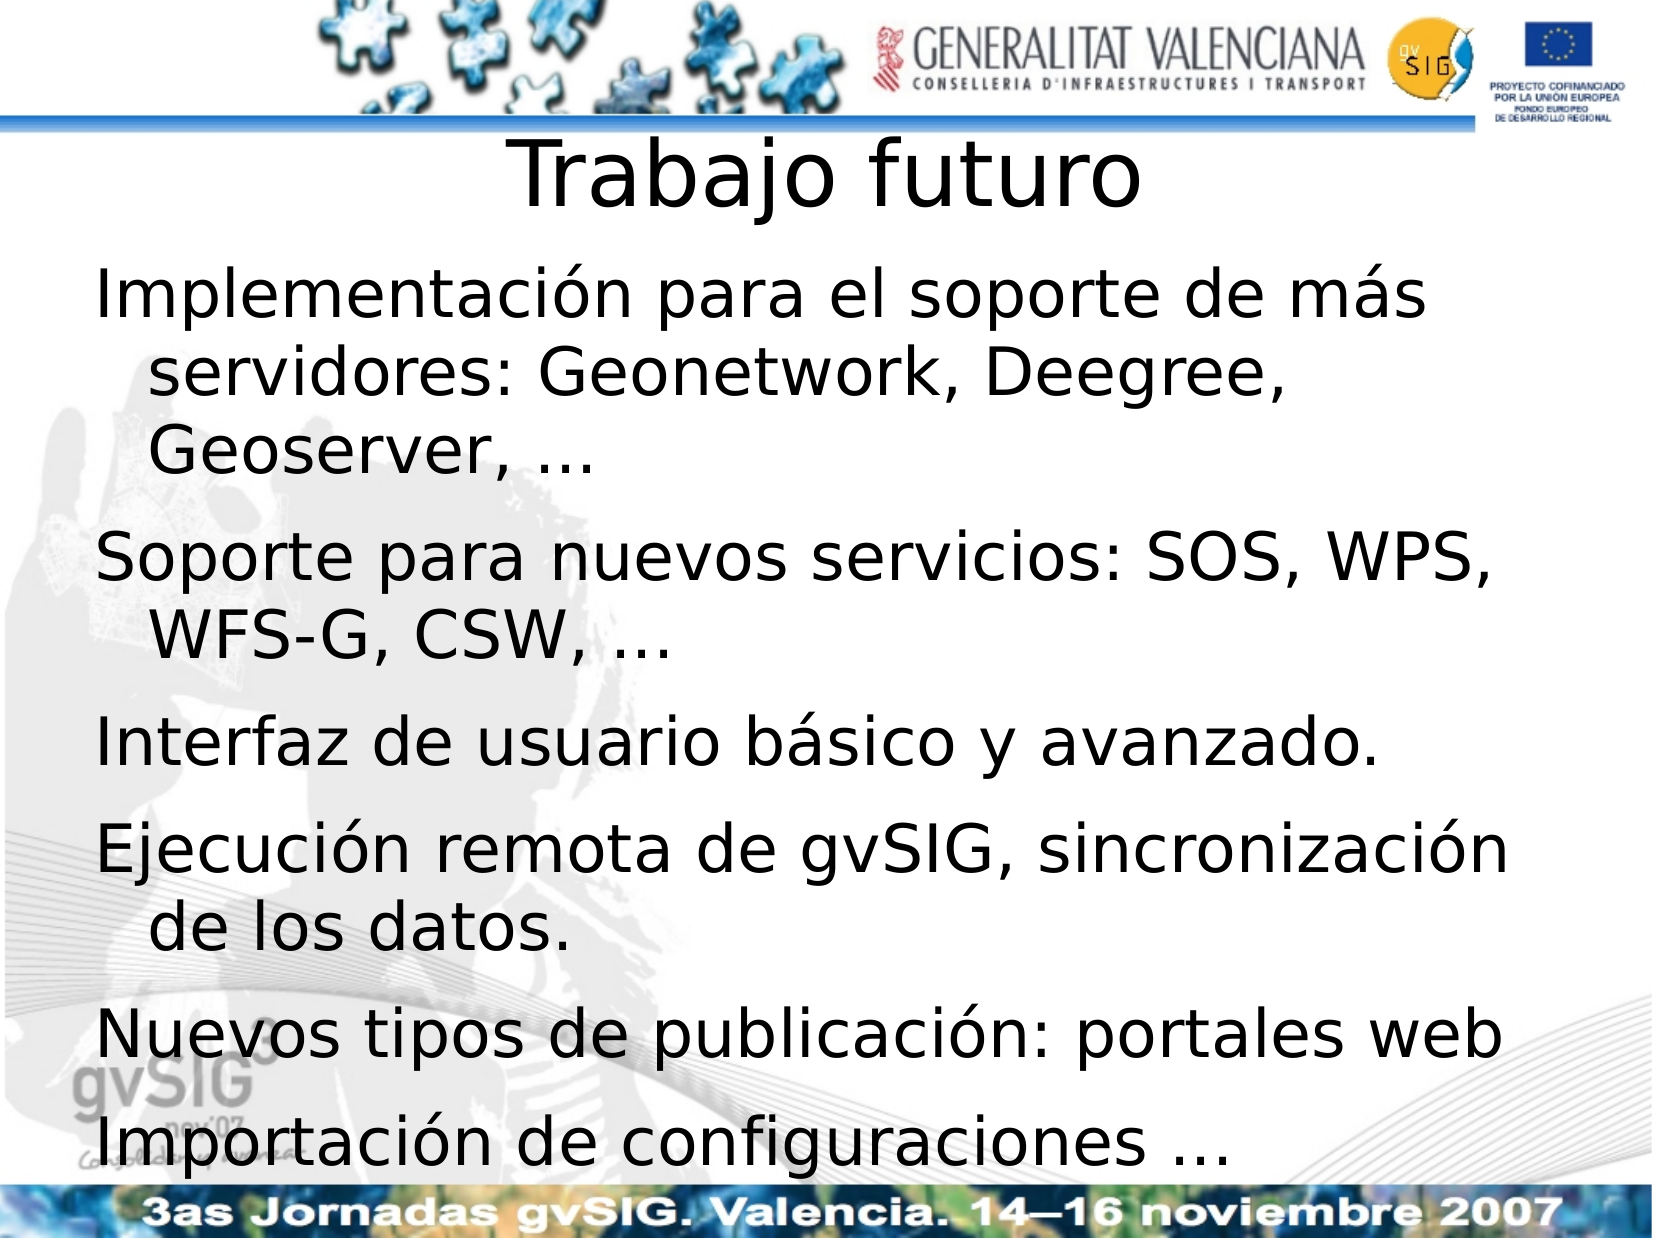

# Trabajo futuro
Implementación para el soporte de más servidores: Geonetwork, Deegree, Geoserver, ...
Soporte para nuevos servicios: SOS, WPS, WFS-G, CSW, ...
Interfaz de usuario básico y avanzado.
Ejecución remota de gvSIG, sincronización de los datos.
Nuevos tipos de publicación: portales web
Importación de configuraciones ...